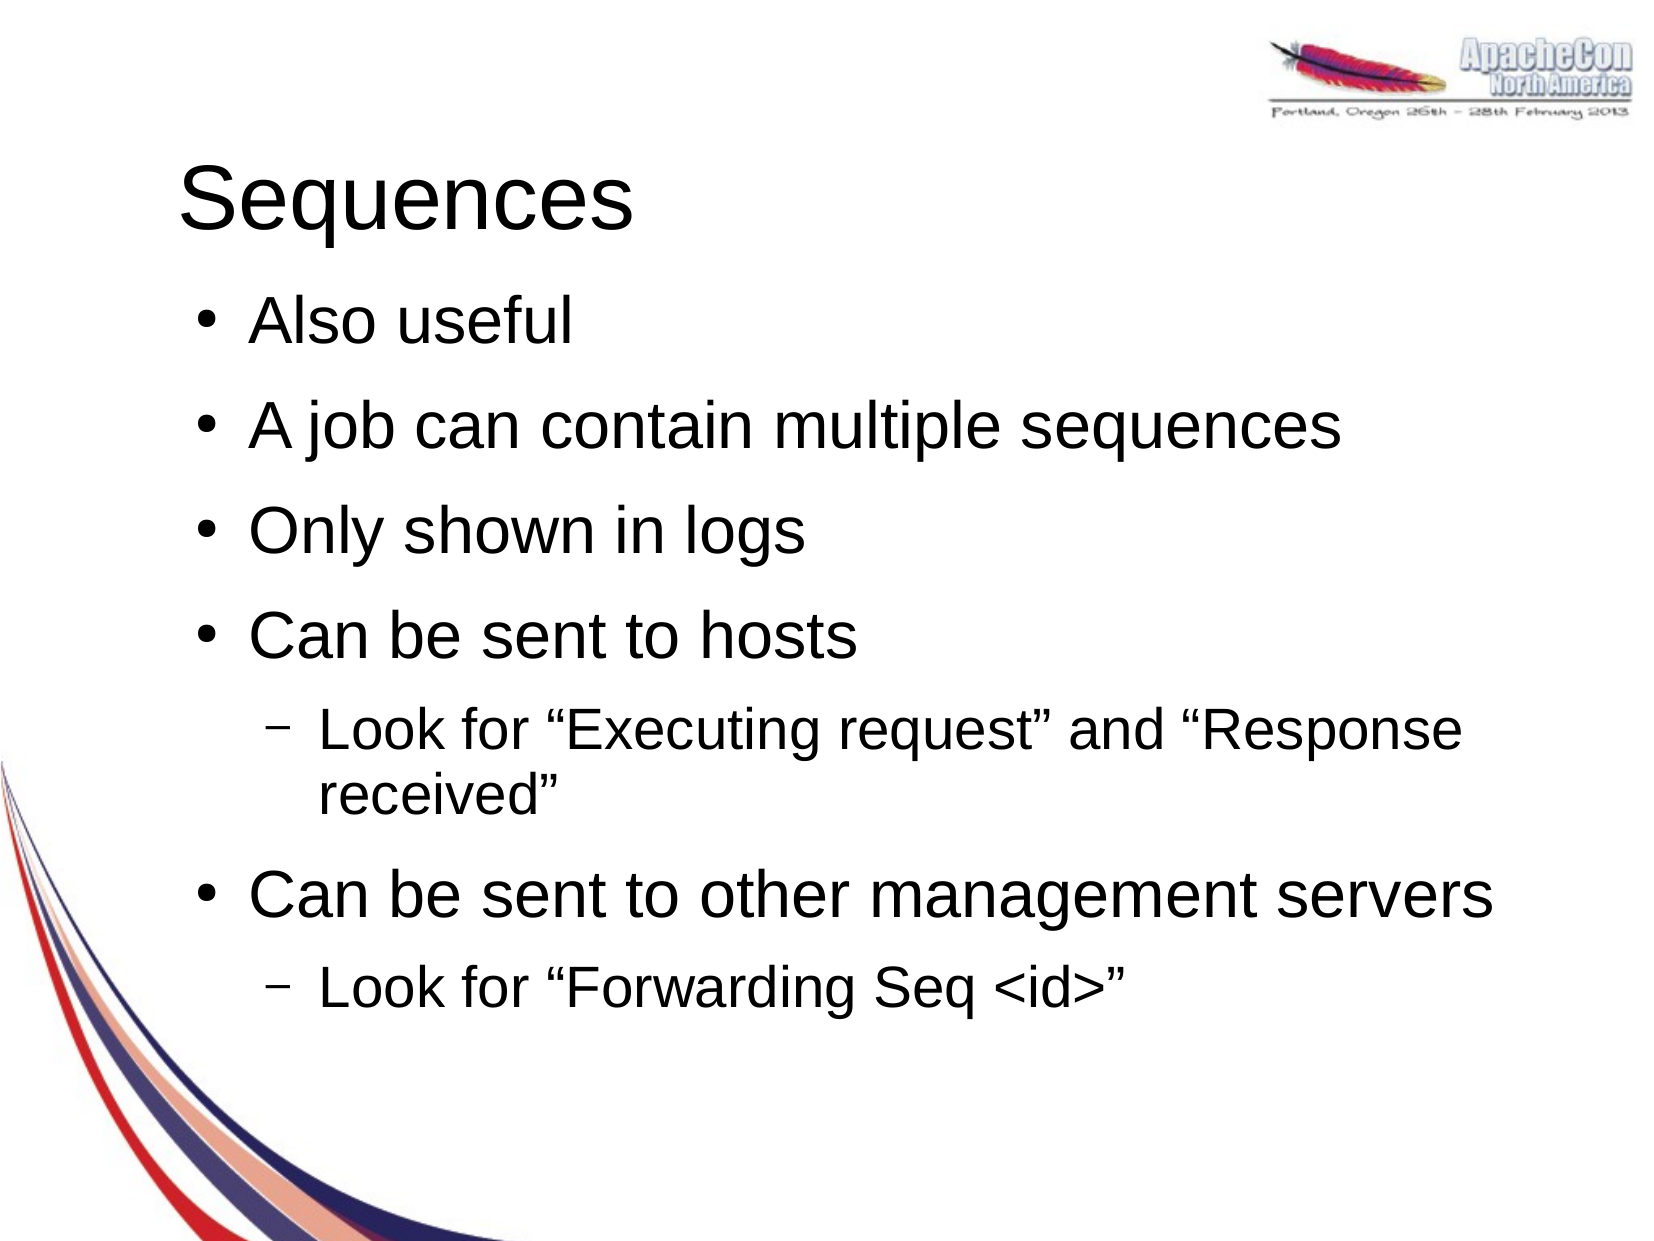

# Sequences
Also useful
A job can contain multiple sequences
Only shown in logs
Can be sent to hosts
Look for “Executing request” and “Response received”
Can be sent to other management servers
Look for “Forwarding Seq <id>”